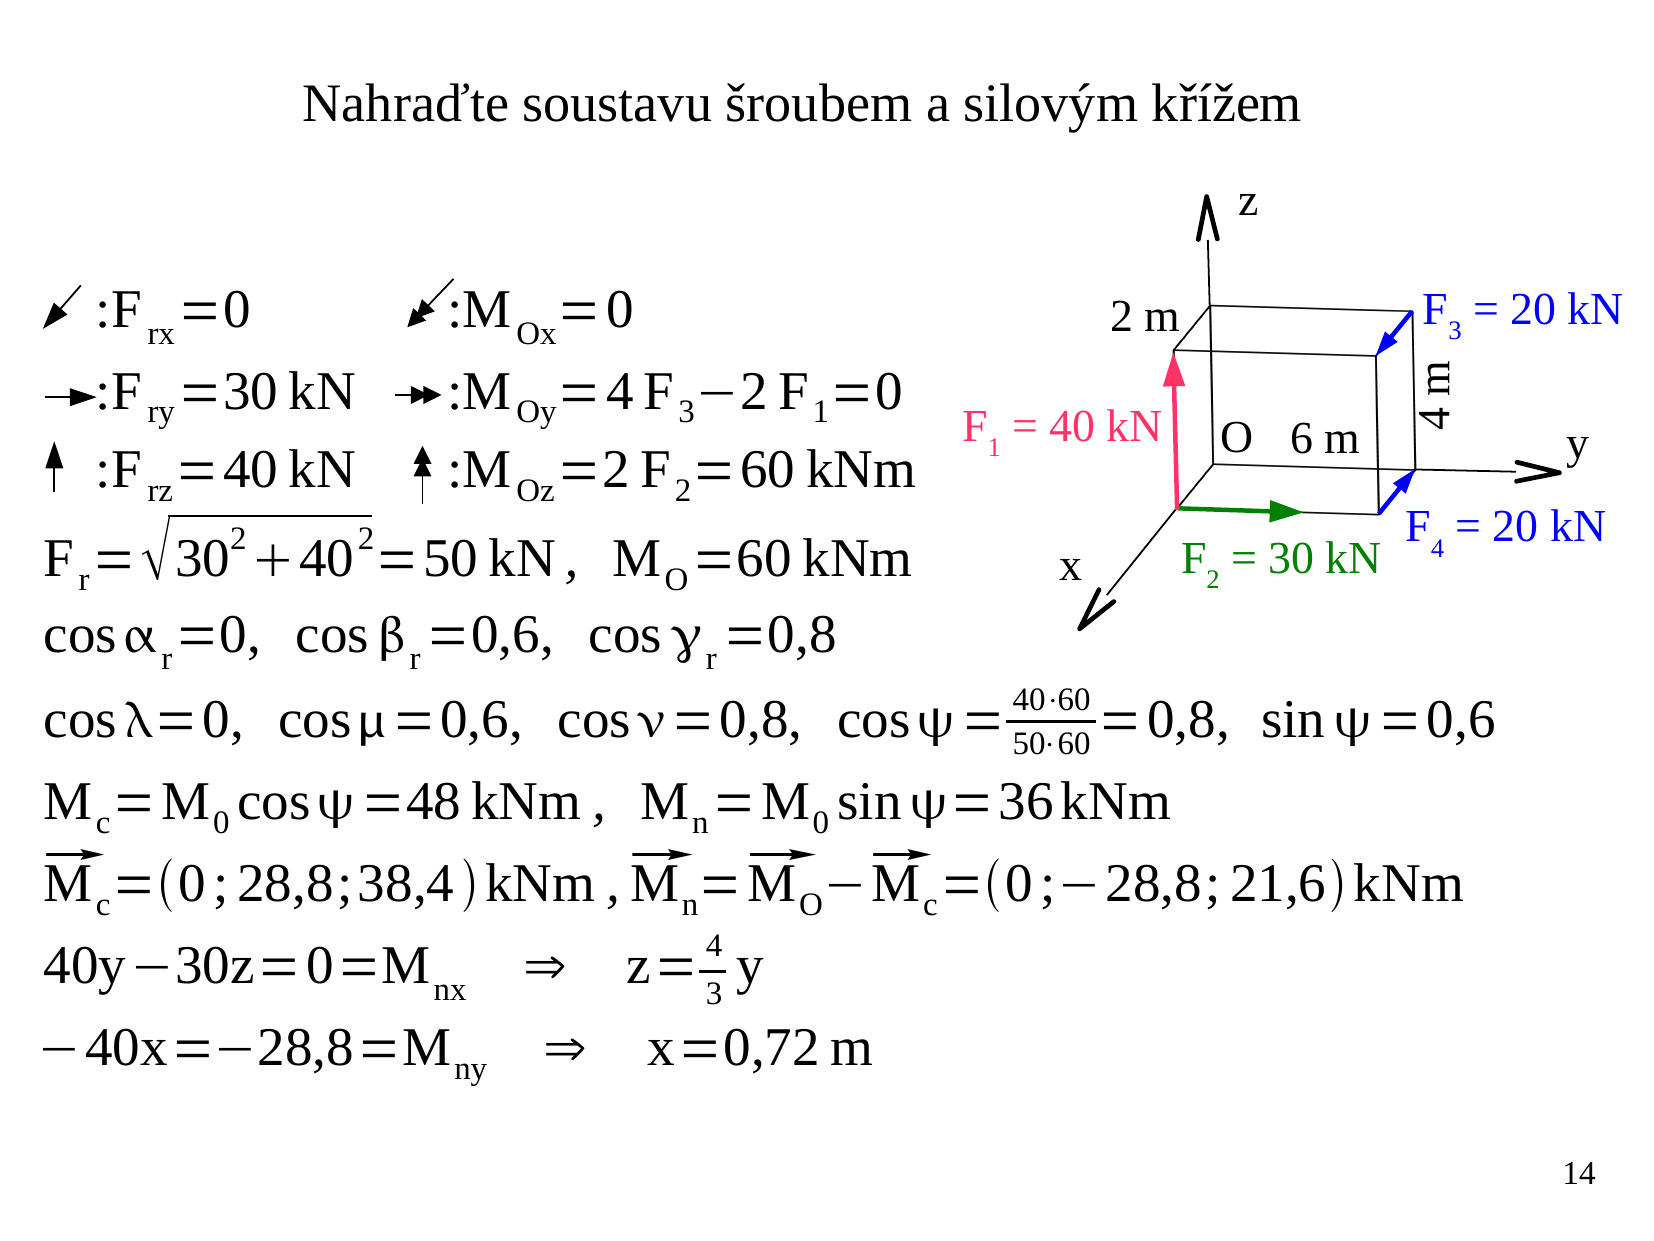

# Nahraďte soustavu šroubem a silovým křížem
z
2 m
F3 = 20 kN
4 m
F1 = 40 kN
O
6 m
y
F4 = 20 kN
x
F2 = 30 kN
14